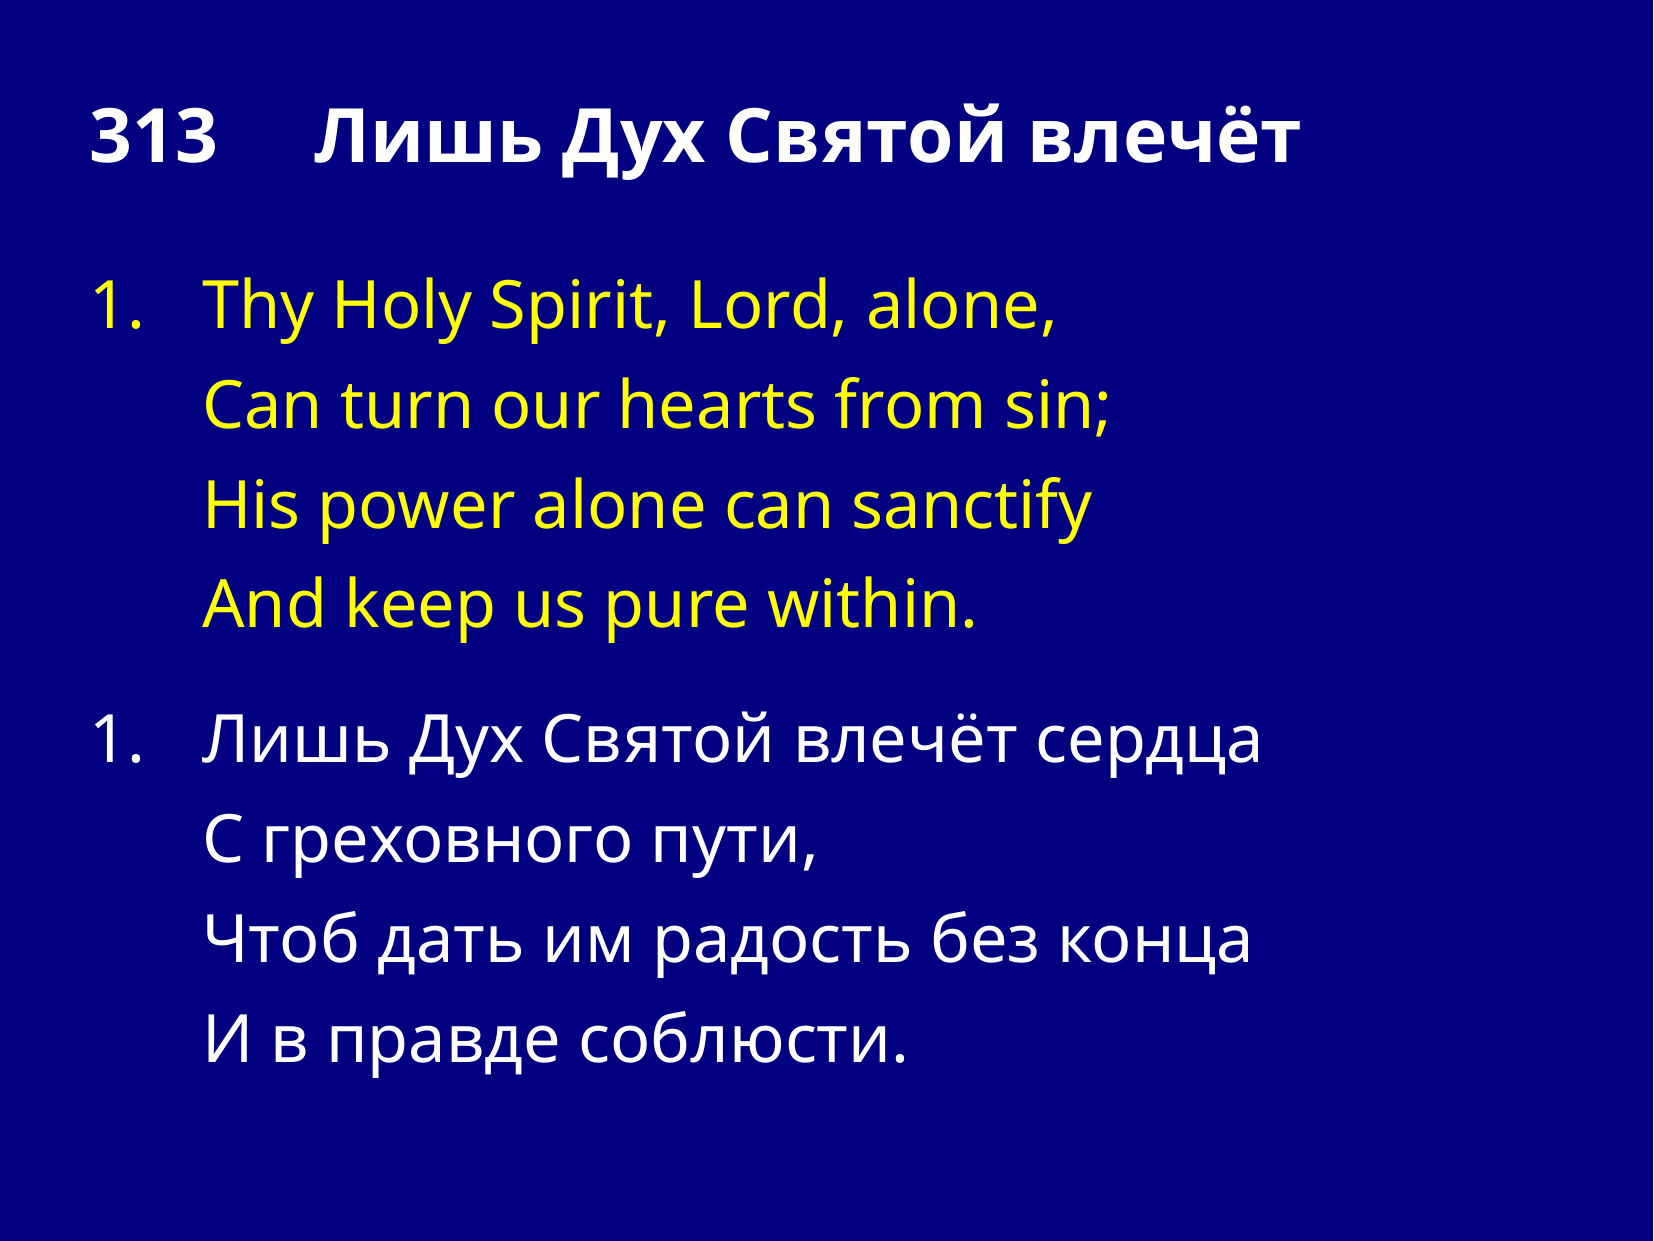

313	Лишь Дух Святой влечёт
1.	Thy Holy Spirit, Lord, alone,
	Can turn our hearts from sin;
	His power alone can sanctify
	And keep us pure within.
1.	Лишь Дух Святой влечёт сердца
	С греховного пути,
	Чтоб дать им радость без конца
	И в правде соблюсти.